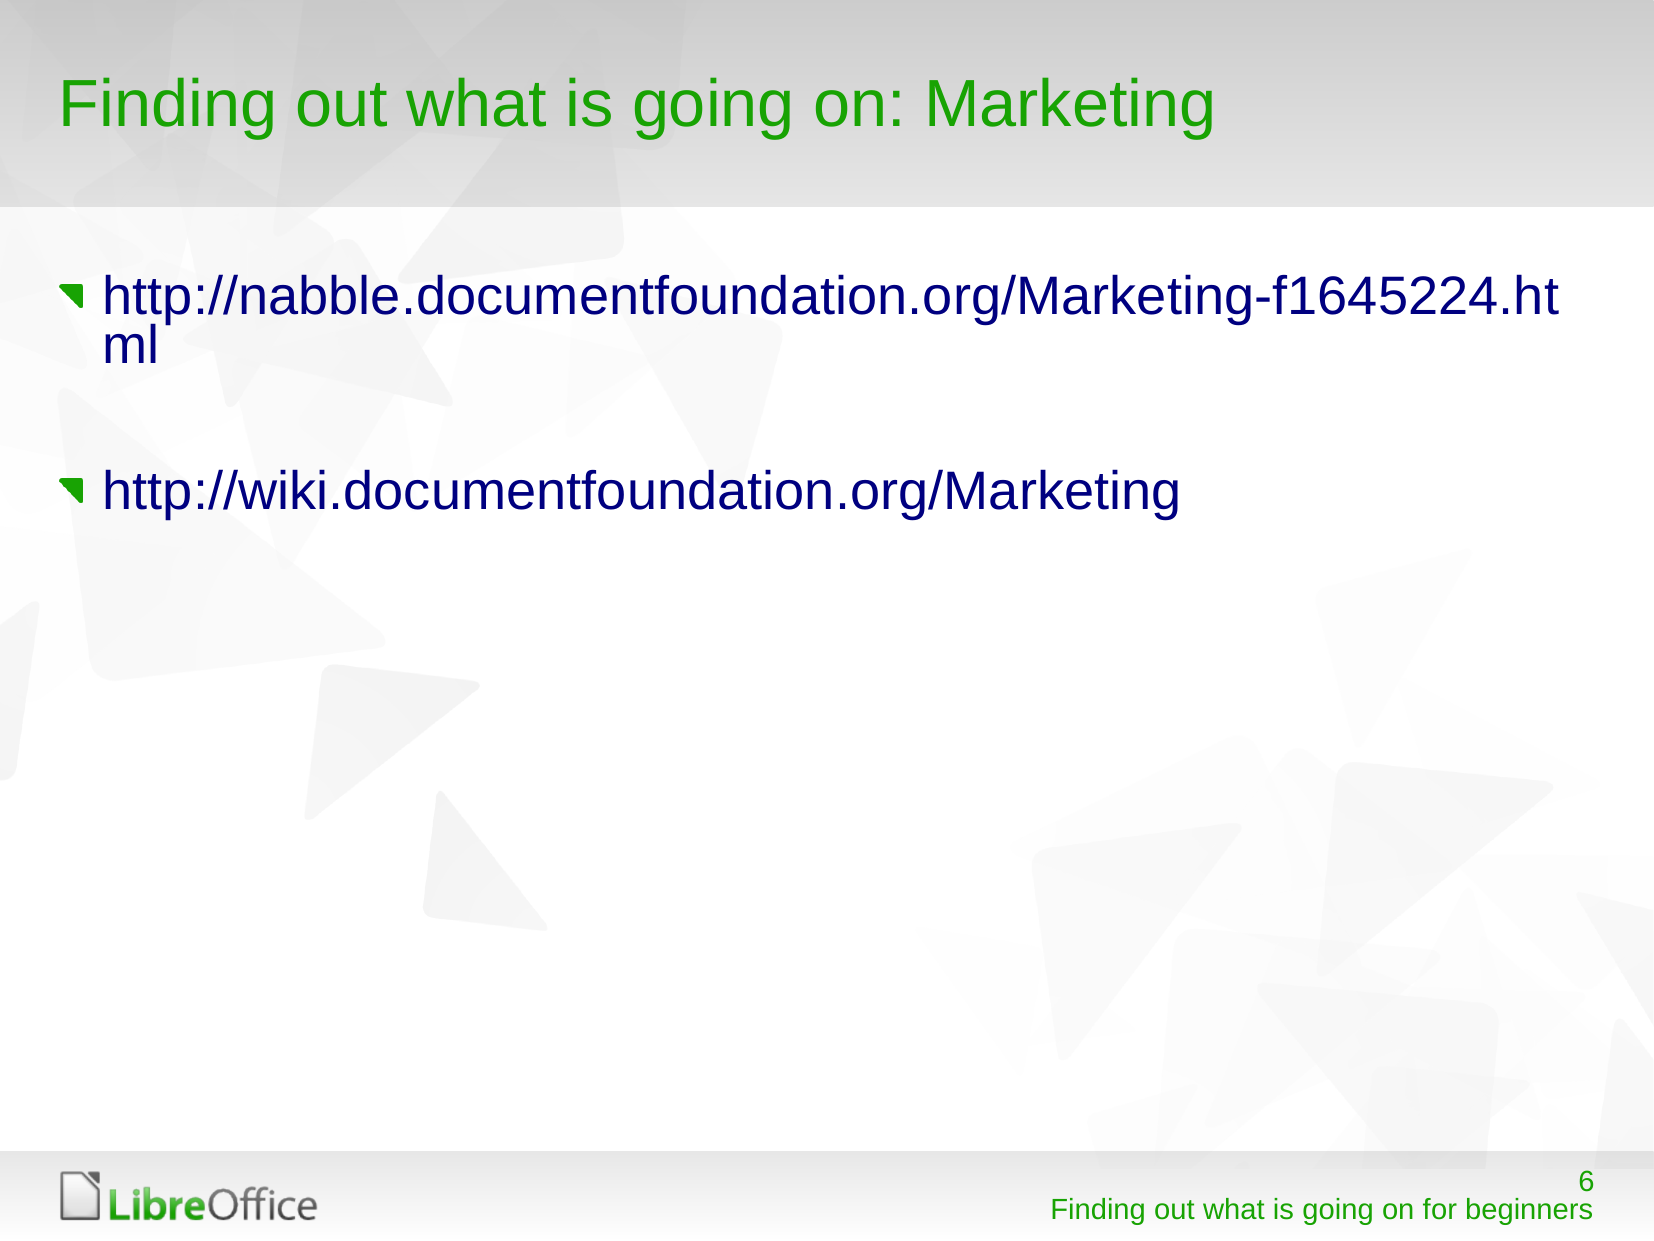

# Finding out what is going on: Marketing
http://nabble.documentfoundation.org/Marketing-f1645224.html
http://wiki.documentfoundation.org/Marketing
6
Finding out what is going on for beginners